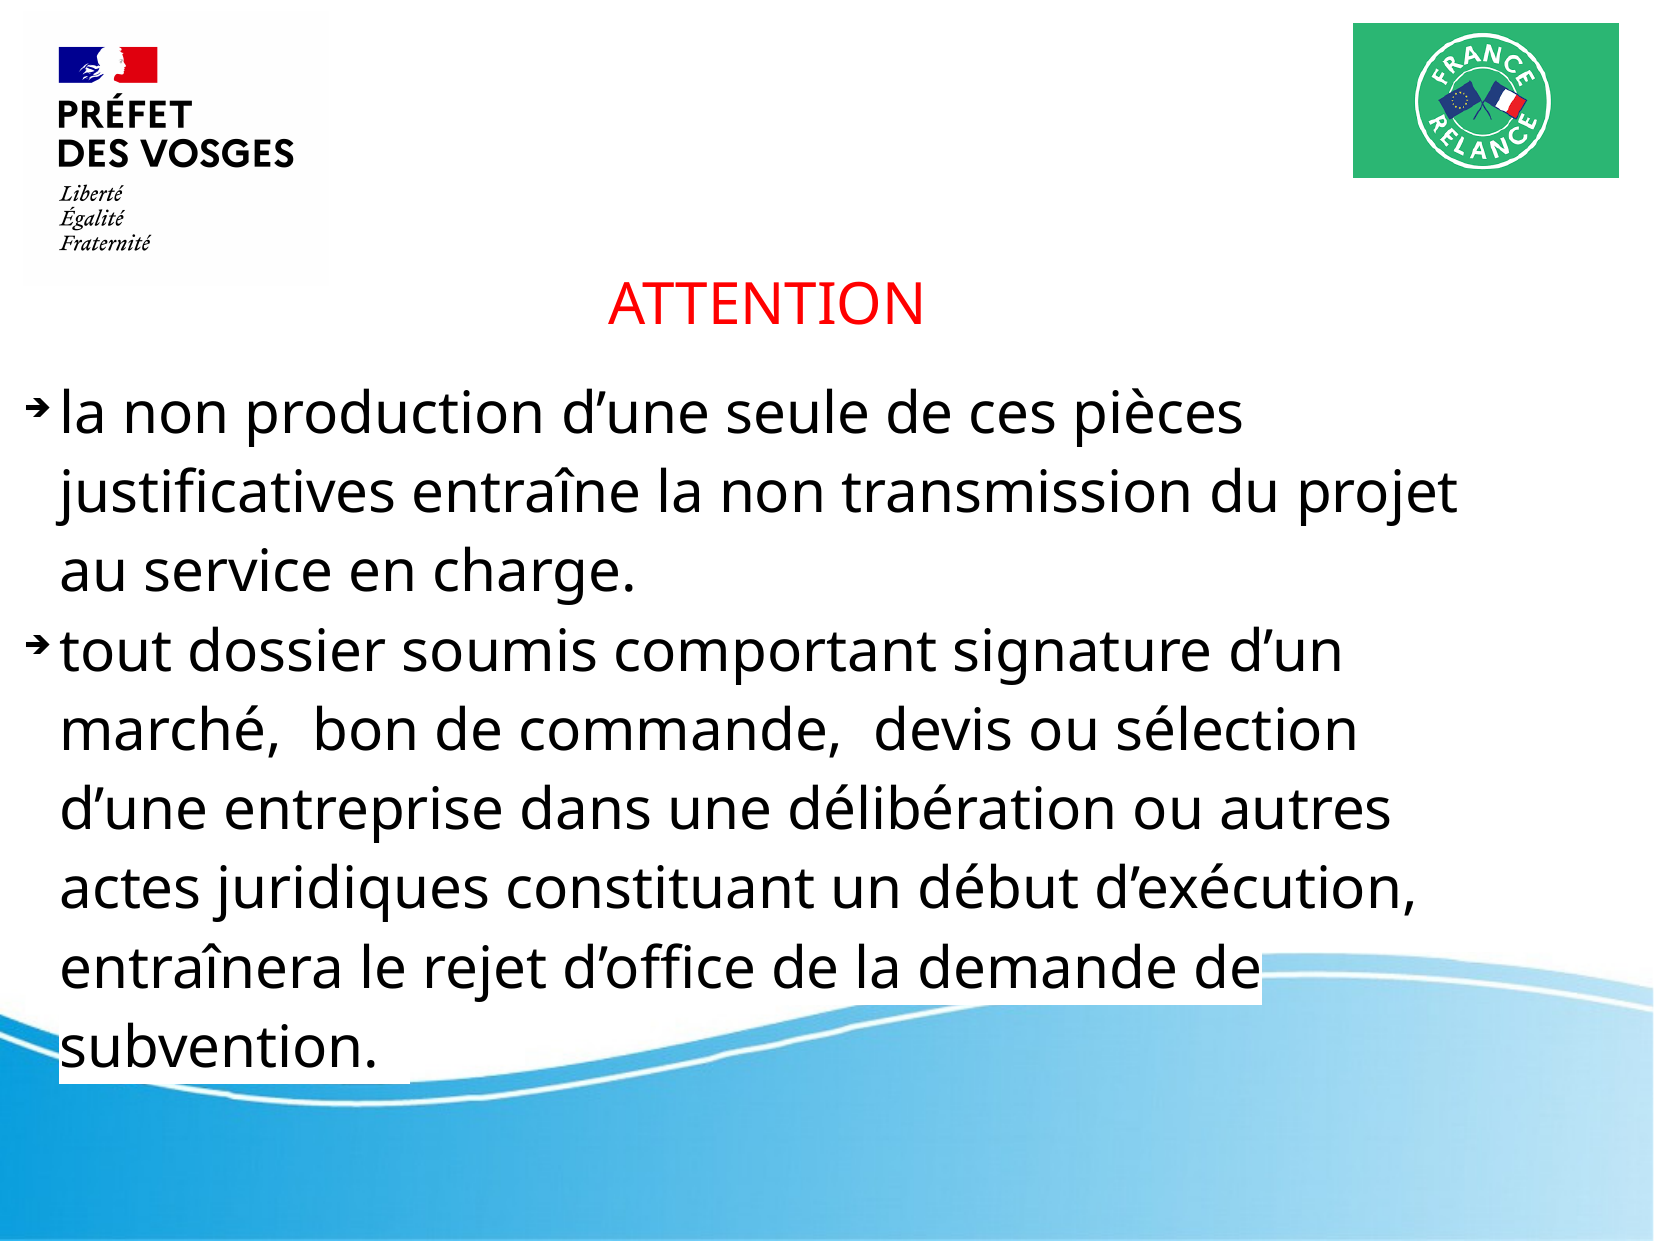

# ATTENTION
la non production d’une seule de ces pièces justificatives entraîne la non transmission du projet au service en charge.
tout dossier soumis comportant signature d’un marché, bon de commande, devis ou sélection d’une entreprise dans une délibération ou autres actes juridiques constituant un début d’exécution, entraînera le rejet d’office de la demande de subvention.